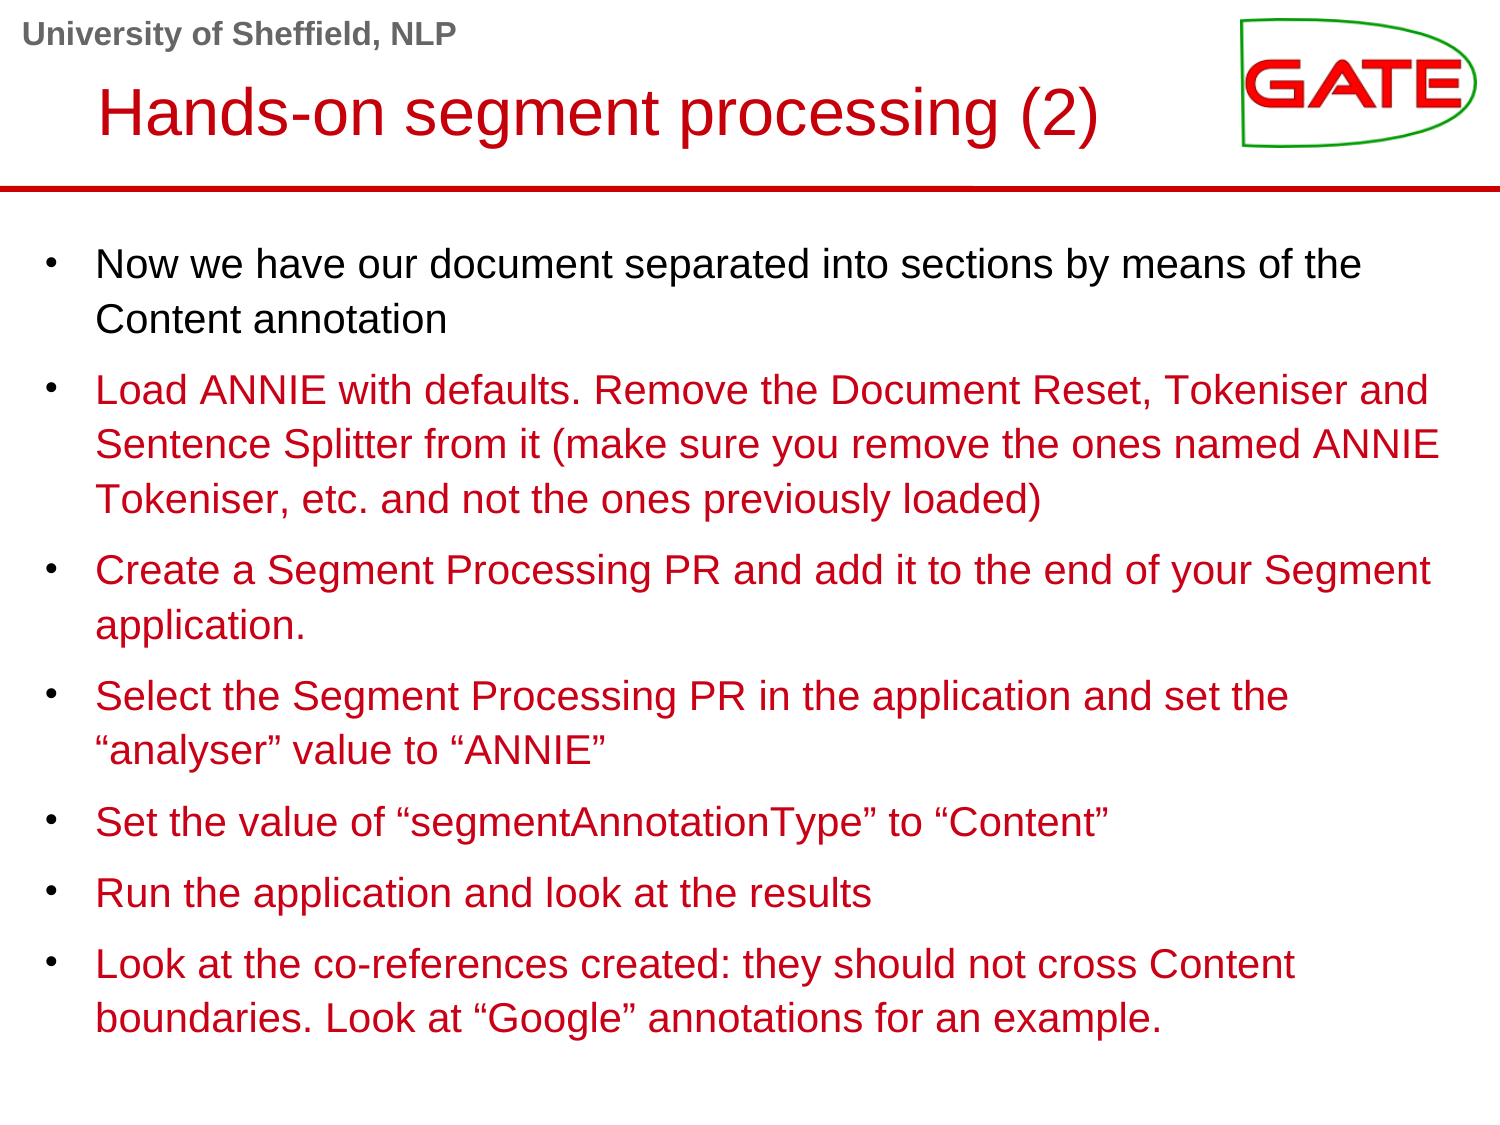

# Hands-on segment processing (2)
Now we have our document separated into sections by means of the Content annotation
Load ANNIE with defaults. Remove the Document Reset, Tokeniser and Sentence Splitter from it (make sure you remove the ones named ANNIE Tokeniser, etc. and not the ones previously loaded)
Create a Segment Processing PR and add it to the end of your Segment application.
Select the Segment Processing PR in the application and set the “analyser” value to “ANNIE”
Set the value of “segmentAnnotationType” to “Content”
Run the application and look at the results
Look at the co-references created: they should not cross Content boundaries. Look at “Google” annotations for an example.